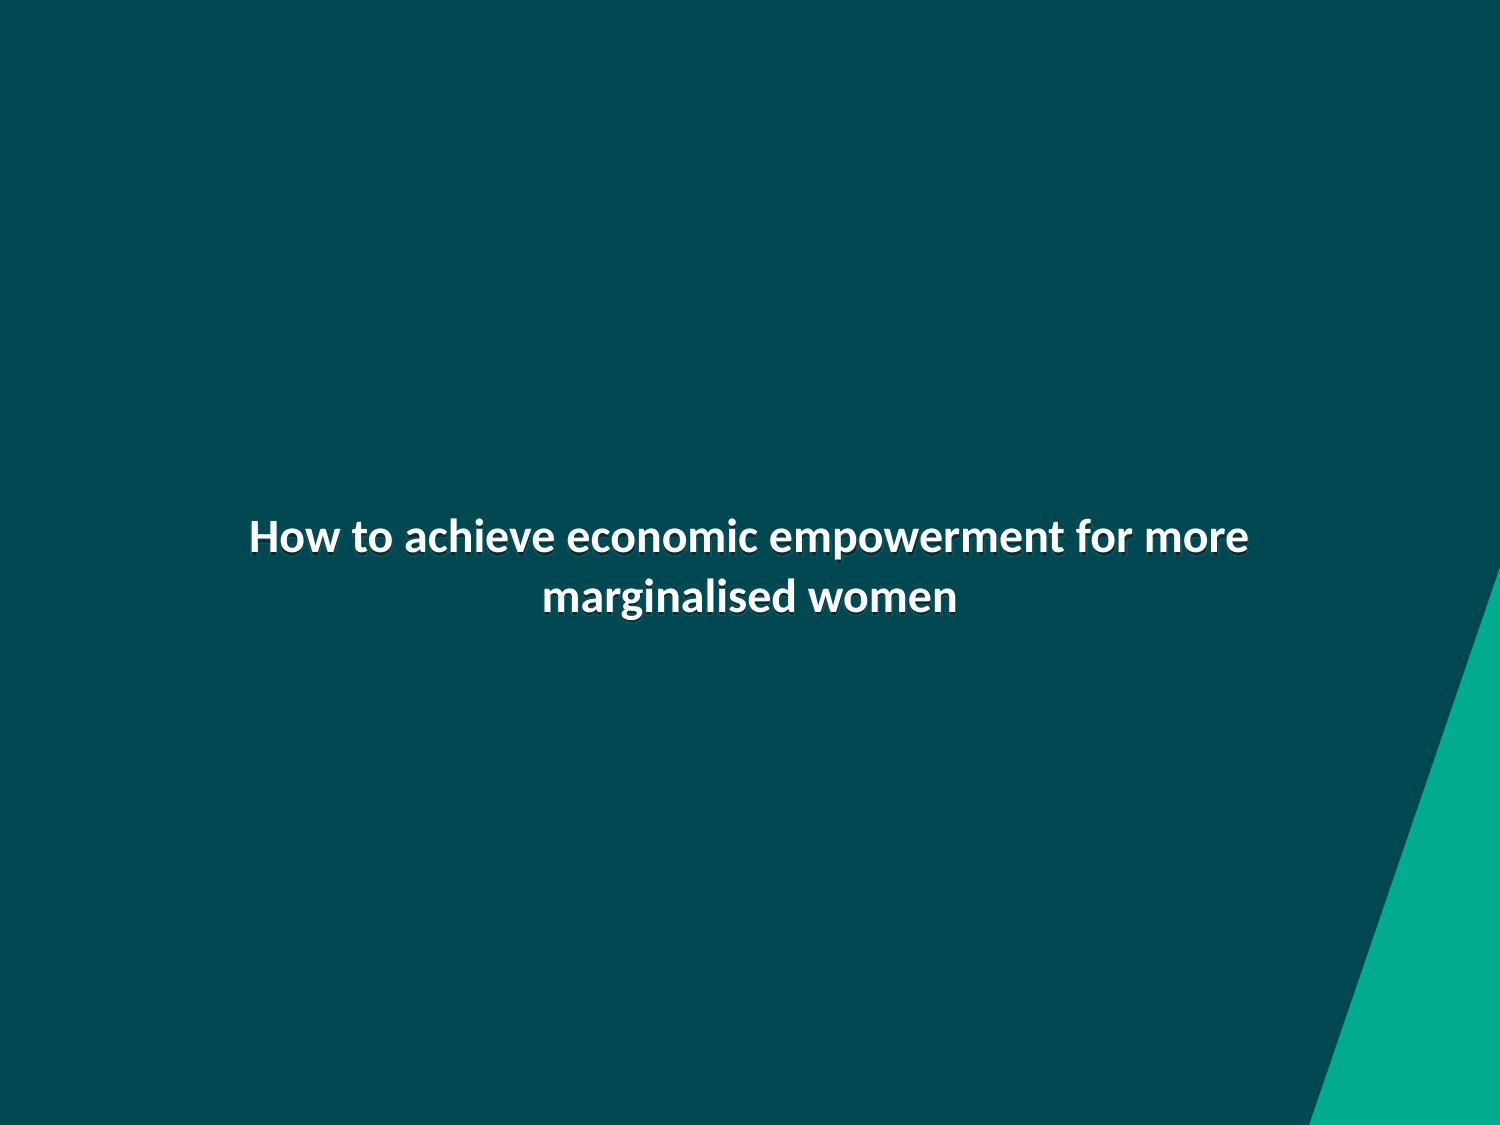

# How to achieve economic empowerment for more marginalised women